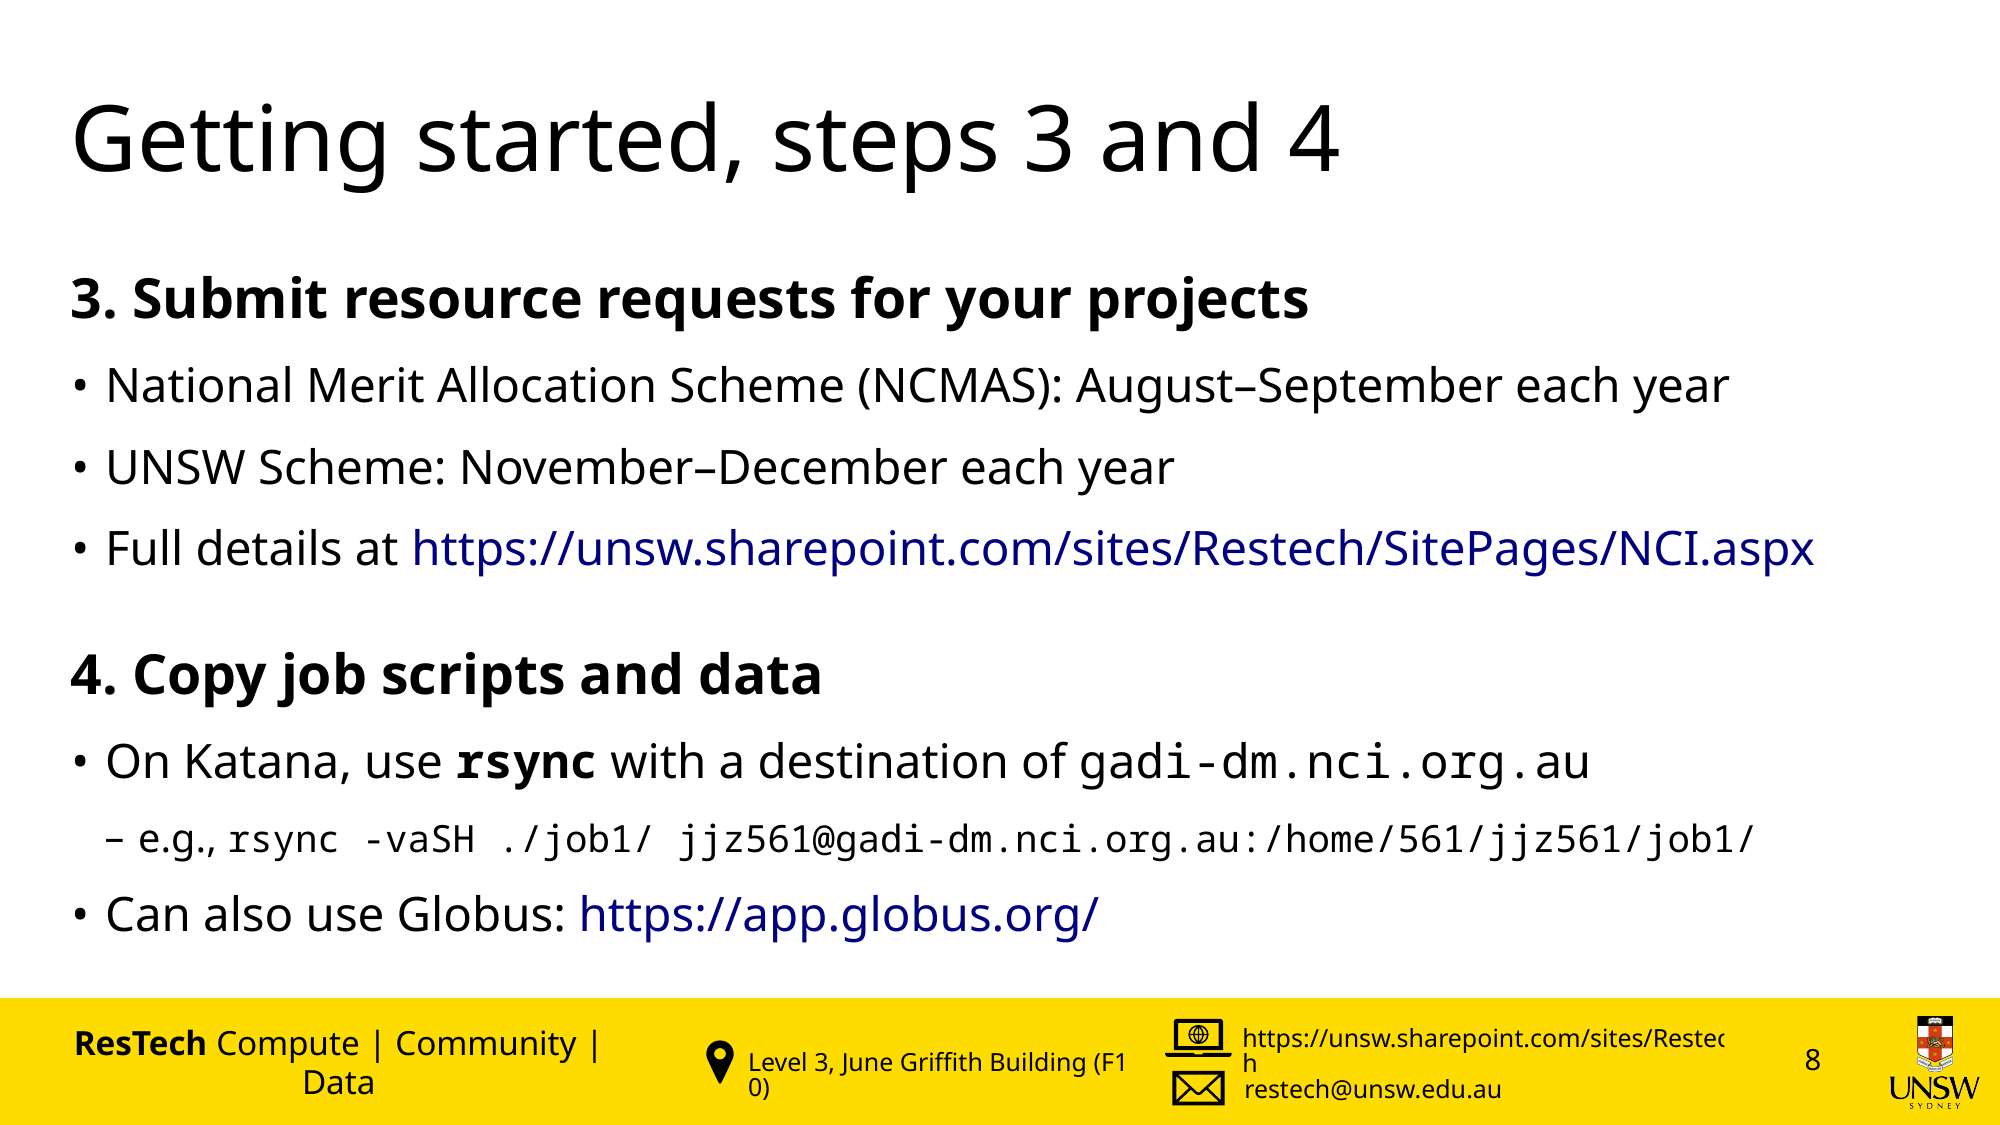

# Getting started, steps 3 and 4
3. Submit resource requests for your projects
National Merit Allocation Scheme (NCMAS): August–September each year
UNSW Scheme: November–December each year
Full details at https://unsw.sharepoint.com/sites/Restech/SitePages/NCI.aspx
4. Copy job scripts and data
On Katana, use rsync with a destination of gadi-dm.nci.org.au
e.g., rsync -vaSH ./job1/ jjz561@gadi-dm.nci.org.au:/home/561/jjz561/job1/
Can also use Globus: https://app.globus.org/